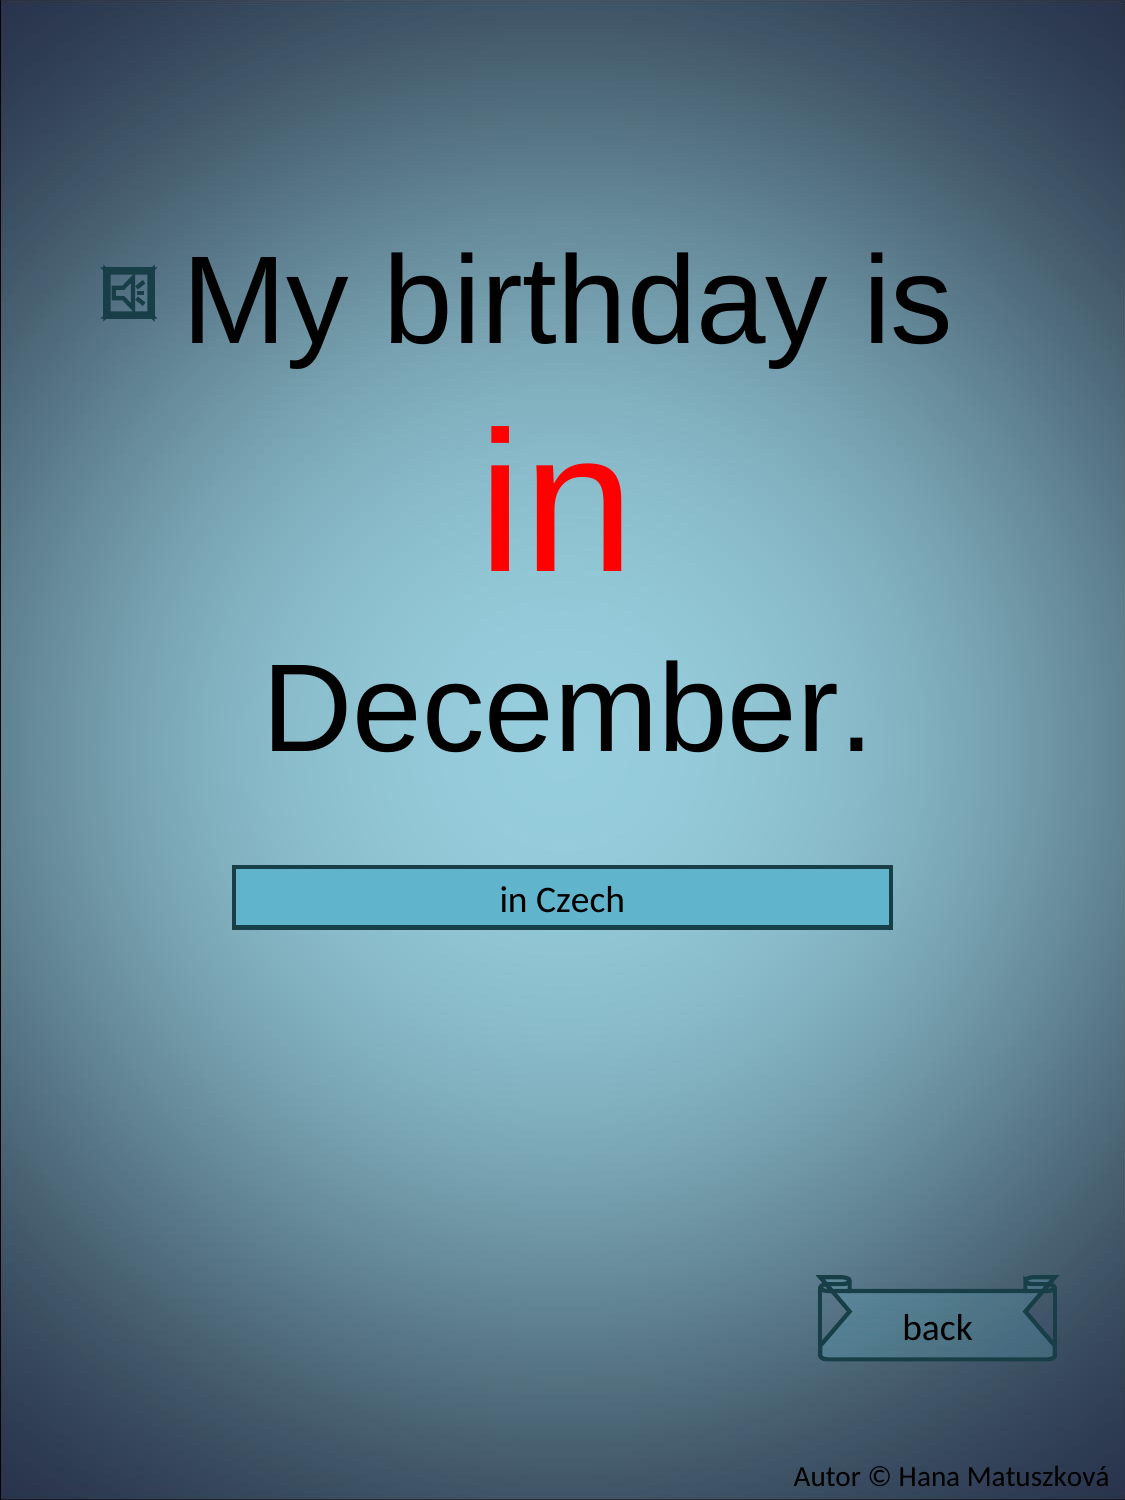

My birthday is
in
December.
Mám narozeniny v prosinci.
in Czech
back
Autor © Hana Matuszková